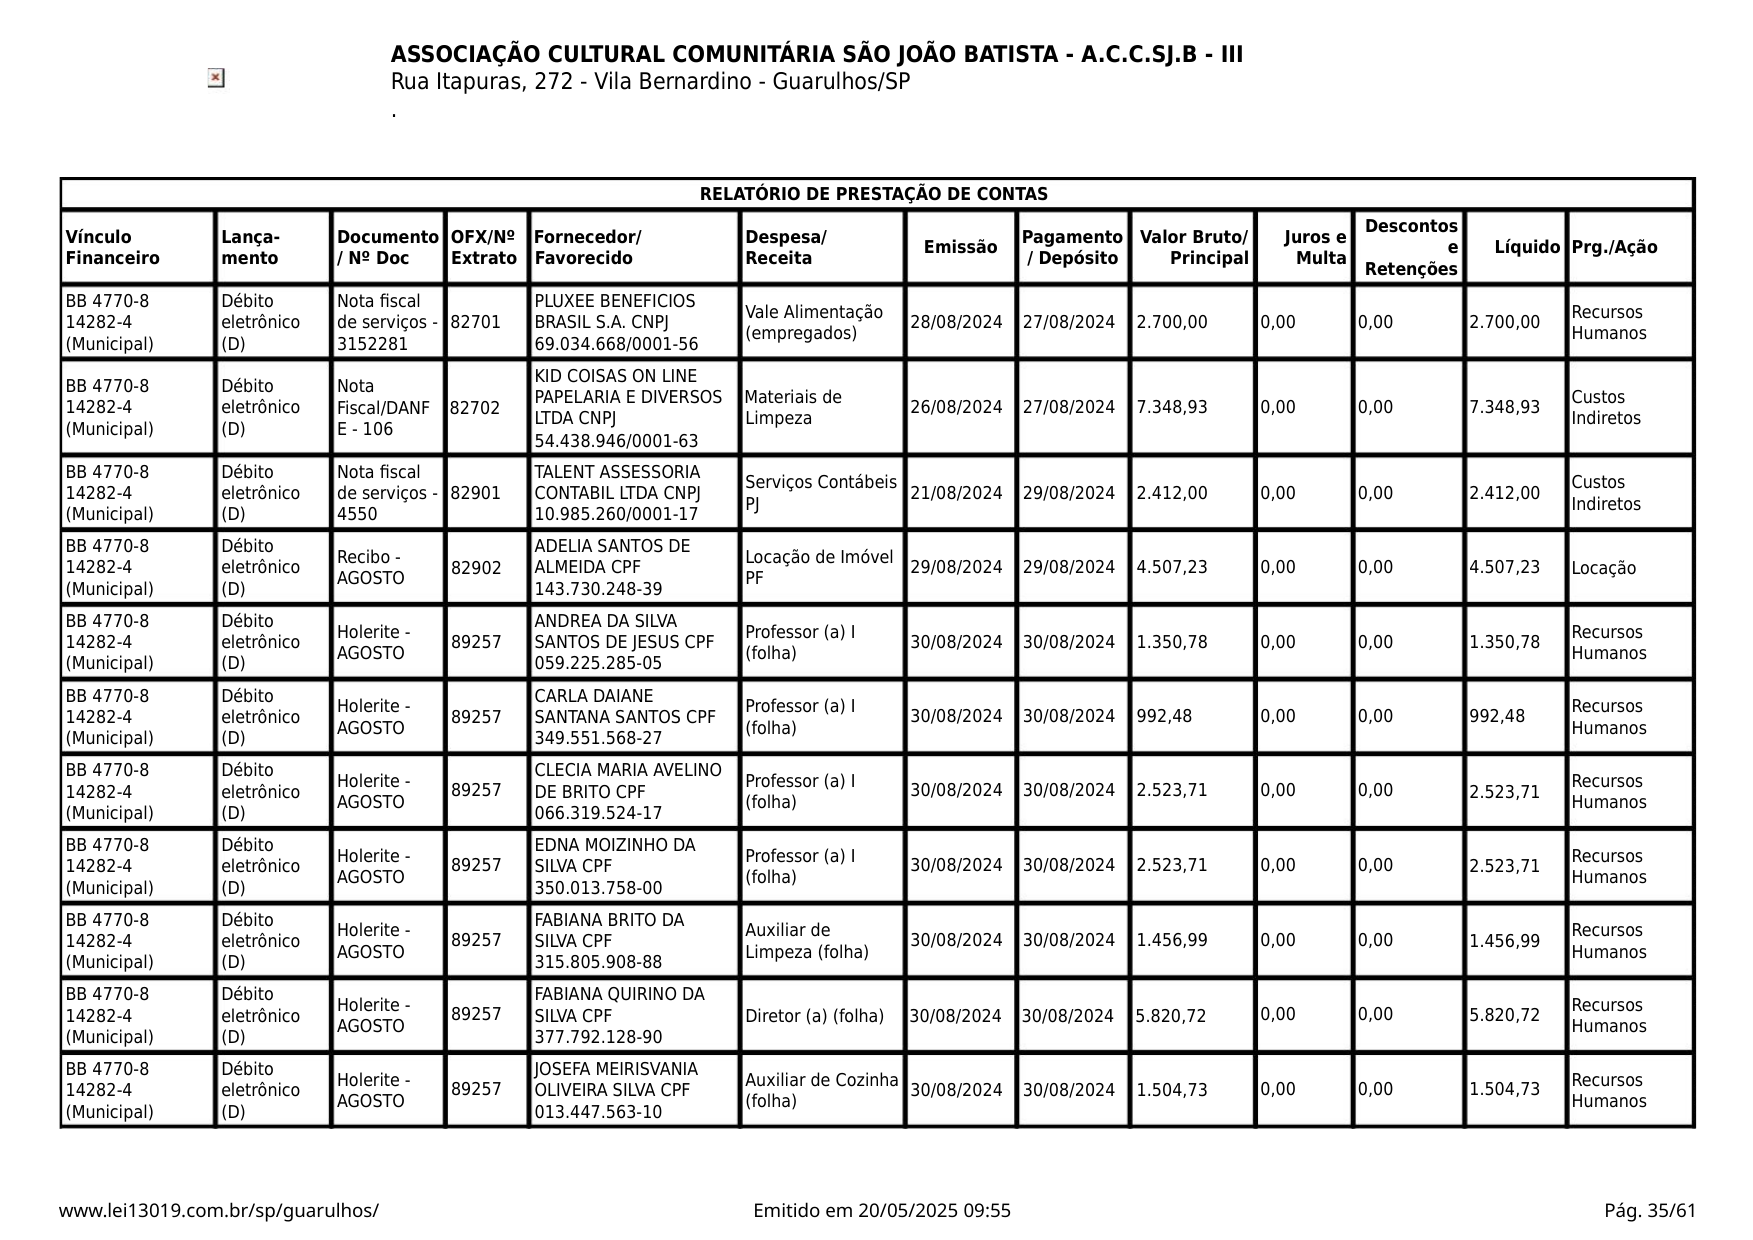

ASSOCIAÇÃO CULTURAL COMUNITÁRIA SÃO JOÃO BATISTA - A.C.C.SJ.B - III
Rua Itapuras, 272 - Vila Bernardino - Guarulhos/SP
.
RELATÓRIO DE PRESTAÇÃO DE CONTAS
Descontos
e
Retenções
Vínculo
Financeiro
Lança-
mento
Documento OFX/Nº Fornecedor/
Despesa/
Receita
Pagamento Valor Bruto/
/ Depósito Principal
Juros e
Multa
Emissão
Líquido Prg./Ação
/ Nº Doc
Extrato Favorecido
BB 4770-8
14282-4
(Municipal)
Débito
eletrônico
(D)
Nota ﬁscal
de serviços - 82701
3152281
PLUXEE BENEFICIOS
BRASIL S.A. CNPJ
69.034.668/0001-56
Vale Alimentação
(empregados)
Recursos
Humanos
28/08/2024 27/08/2024 2.700,00
26/08/2024 27/08/2024 7.348,93
0,00
0,00
0,00
2.700,00
KID COISAS ON LINE
PAPELARIA E DIVERSOS Materiais de
LTDA CNPJ
54.438.946/0001-63
BB 4770-8
14282-4
(Municipal)
Débito
eletrônico
(D)
Nota
Custos
Indiretos
Fiscal/DANF 82702
E - 106
0,00
7.348,93
Limpeza
BB 4770-8
14282-4
(Municipal)
Débito
eletrônico
(D)
Nota ﬁscal
de serviços - 82901
4550
TALENT ASSESSORIA
CONTABIL LTDA CNPJ
10.985.260/0001-17
Serviços Contábeis
PJ
Custos
Indiretos
21/08/2024 29/08/2024 2.412,00
29/08/2024 29/08/2024 4.507,23
30/08/2024 30/08/2024 1.350,78
30/08/2024 30/08/2024 992,48
30/08/2024 30/08/2024 2.523,71
30/08/2024 30/08/2024 2.523,71
30/08/2024 30/08/2024 1.456,99
0,00
0,00
0,00
0,00
0,00
0,00
0,00
0,00
0,00
0,00
0,00
0,00
0,00
0,00
0,00
0,00
0,00
0,00
2.412,00
4.507,23
1.350,78
992,48
BB 4770-8
14282-4
(Municipal)
Débito
eletrônico
(D)
ADELIA SANTOS DE
ALMEIDA CPF
143.730.248-39
Recibo -
AGOSTO
Locação de Imóvel
PF
82902
89257
89257
89257
89257
89257
89257
89257
Locação
BB 4770-8
14282-4
(Municipal)
Débito
eletrônico
(D)
ANDREA DA SILVA
SANTOS DE JESUS CPF
059.225.285-05
Holerite -
AGOSTO
Professor (a) I
(folha)
Recursos
Humanos
BB 4770-8
14282-4
(Municipal)
Débito
eletrônico
(D)
CARLA DAIANE
SANTANA SANTOS CPF
349.551.568-27
Holerite -
AGOSTO
Professor (a) I
(folha)
Recursos
Humanos
BB 4770-8
14282-4
(Municipal)
Débito
eletrônico
(D)
CLECIA MARIA AVELINO
DE BRITO CPF
066.319.524-17
Holerite -
AGOSTO
Professor (a) I
(folha)
Recursos
Humanos
2.523,71
2.523,71
1.456,99
5.820,72
1.504,73
BB 4770-8
14282-4
(Municipal)
Débito
eletrônico
(D)
EDNA MOIZINHO DA
SILVA CPF
350.013.758-00
Holerite -
AGOSTO
Professor (a) I
(folha)
Recursos
Humanos
BB 4770-8
14282-4
(Municipal)
Débito
eletrônico
(D)
FABIANA BRITO DA
SILVA CPF
315.805.908-88
Holerite -
AGOSTO
Auxiliar de
Limpeza (folha)
Recursos
Humanos
BB 4770-8
14282-4
(Municipal)
Débito
eletrônico
(D)
FABIANA QUIRINO DA
SILVA CPF
377.792.128-90
Holerite -
AGOSTO
Recursos
Humanos
Diretor (a) (folha) 30/08/2024 30/08/2024 5.820,72
Auxiliar de Cozinha
BB 4770-8
14282-4
(Municipal)
Débito
eletrônico
(D)
JOSEFA MEIRISVANIA
OLIVEIRA SILVA CPF
013.447.563-10
Holerite -
AGOSTO
Recursos
Humanos
30/08/2024 30/08/2024 1.504,73
(folha)
www.lei13019.com.br/sp/guarulhos/
Emitido em 20/05/2025 09:55
Pág. 35/61